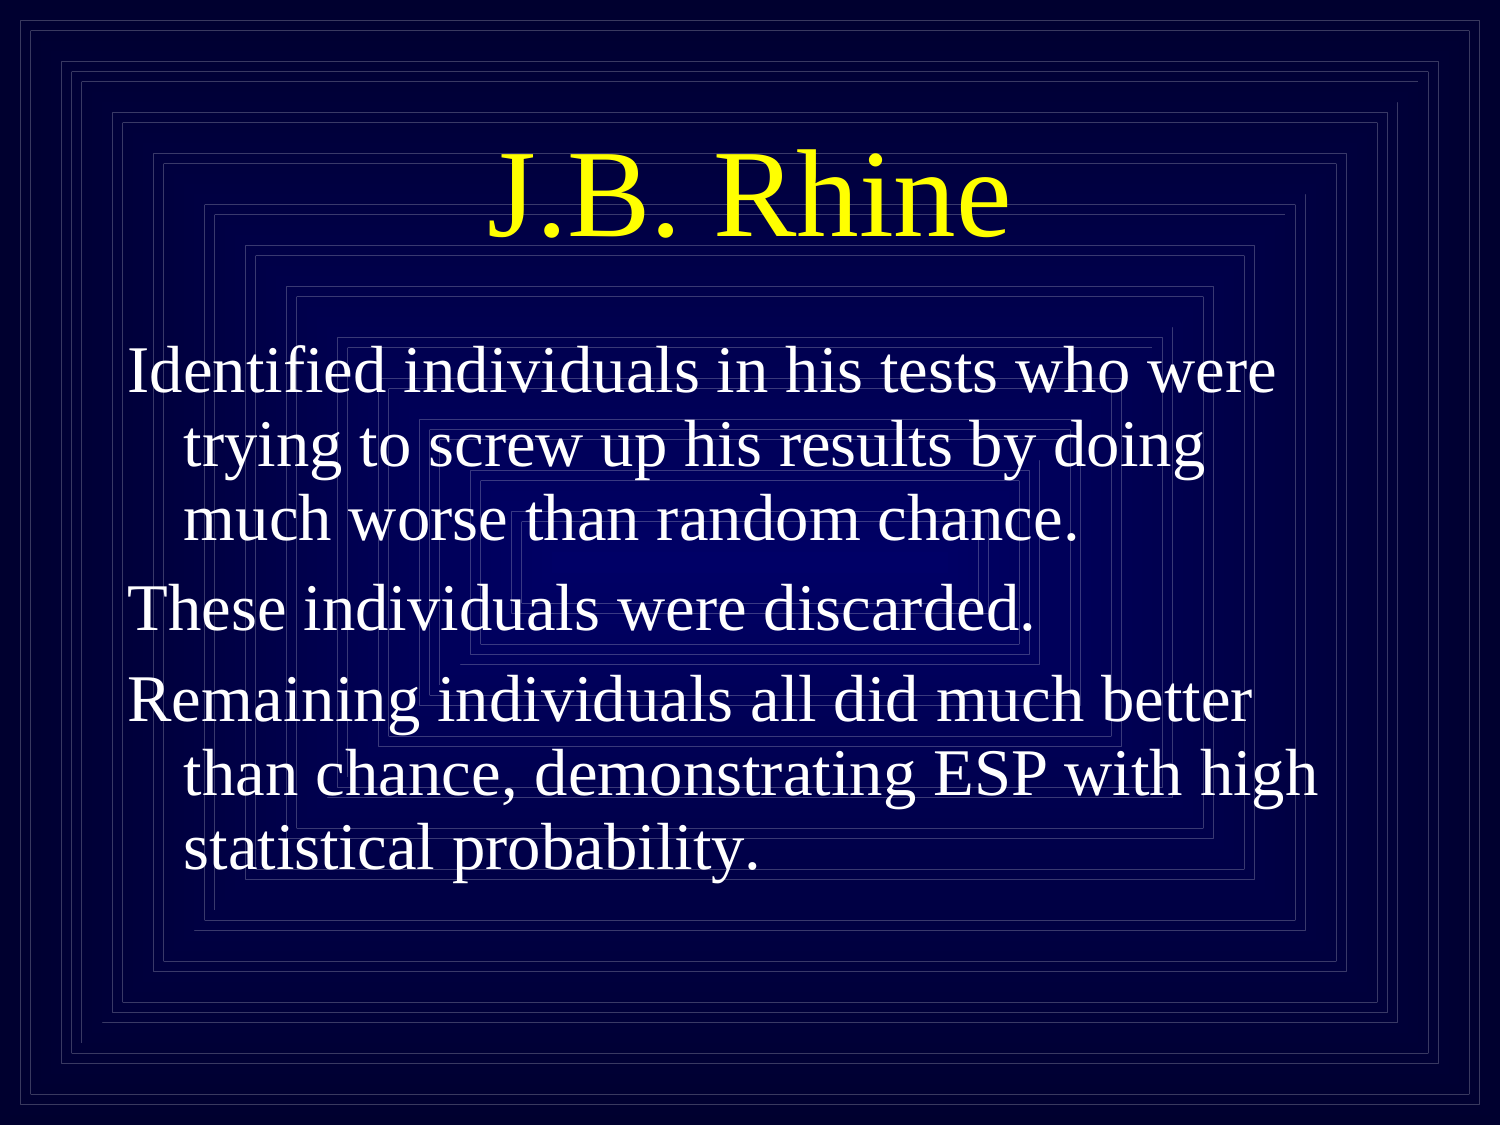

# J.B. Rhine
Identified individuals in his tests who were trying to screw up his results by doing much worse than random chance.
These individuals were discarded.
Remaining individuals all did much better than chance, demonstrating ESP with high statistical probability.